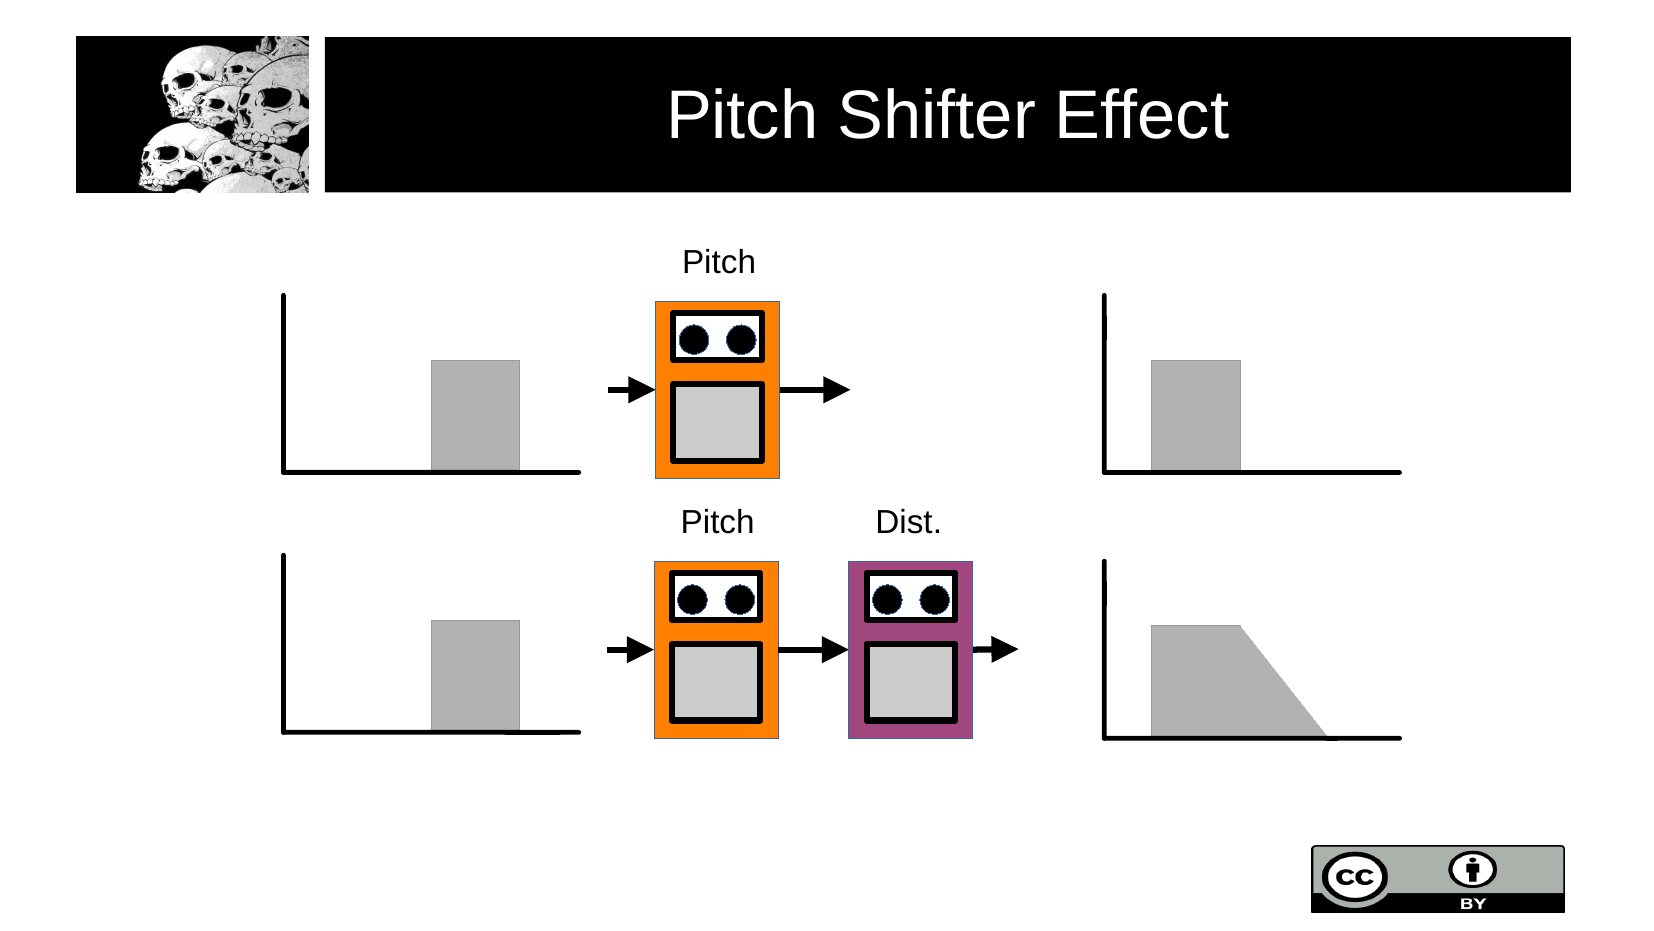

# Pitch Shifter Effect
Pitch
Pitch
Dist.